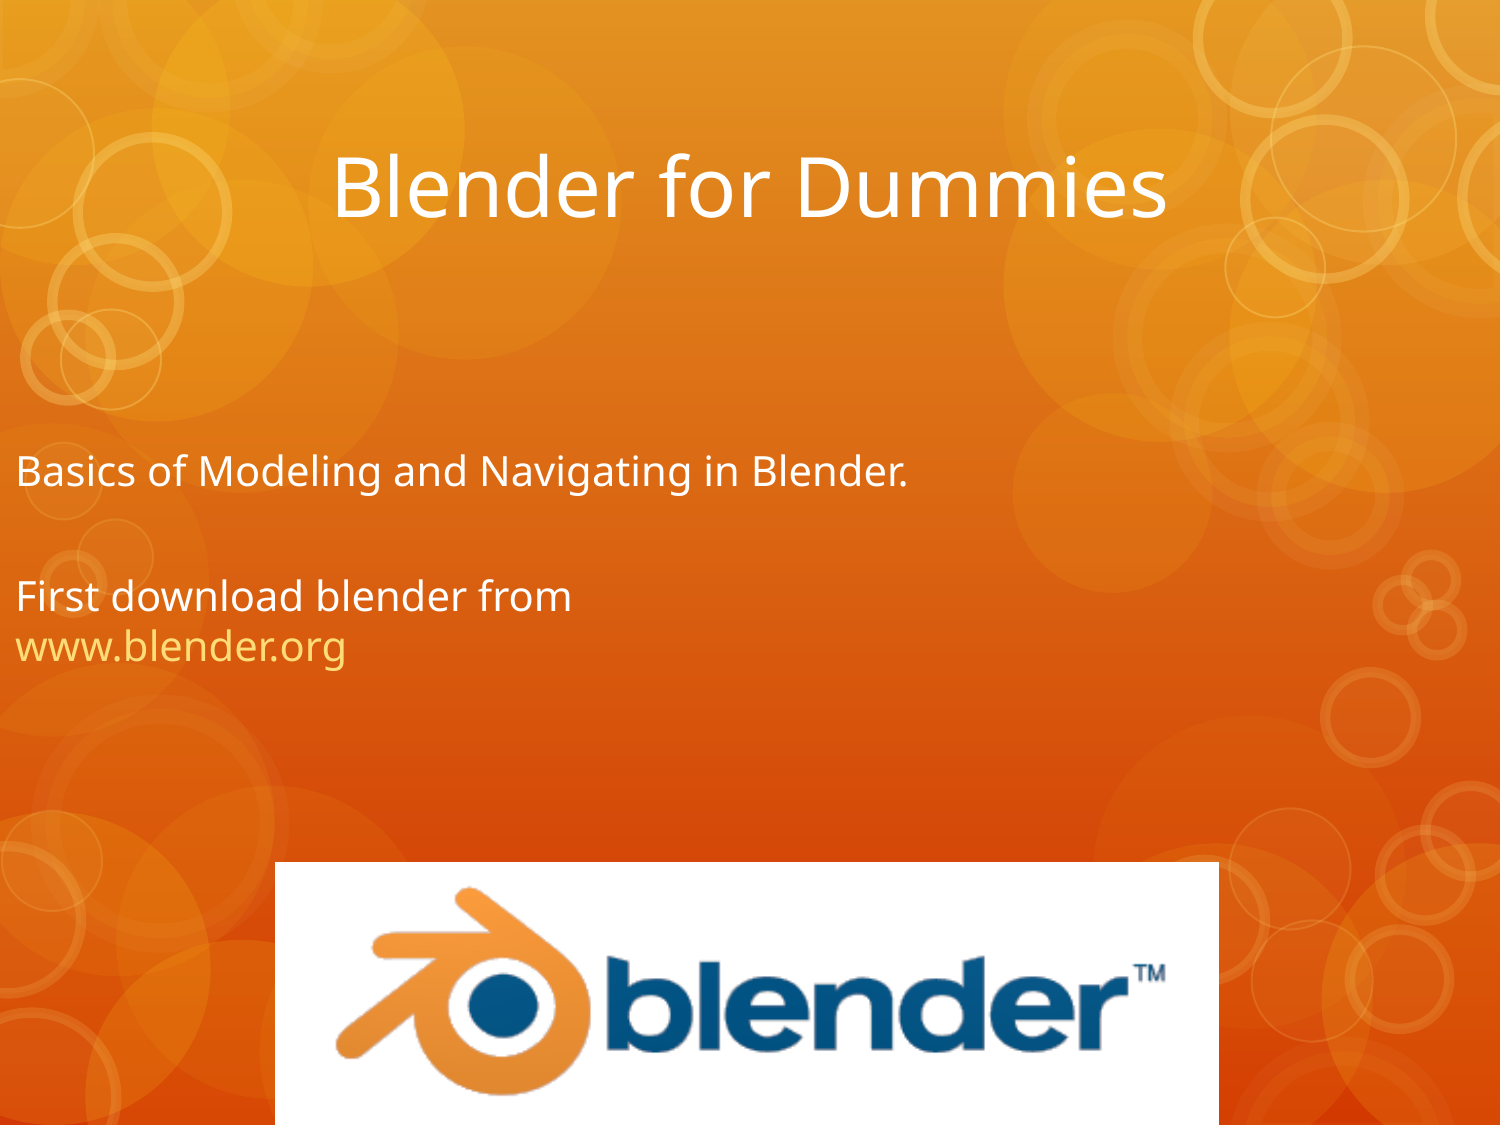

# Blender for Dummies
Basics of Modeling and Navigating in Blender.
First download blender from
www.blender.org